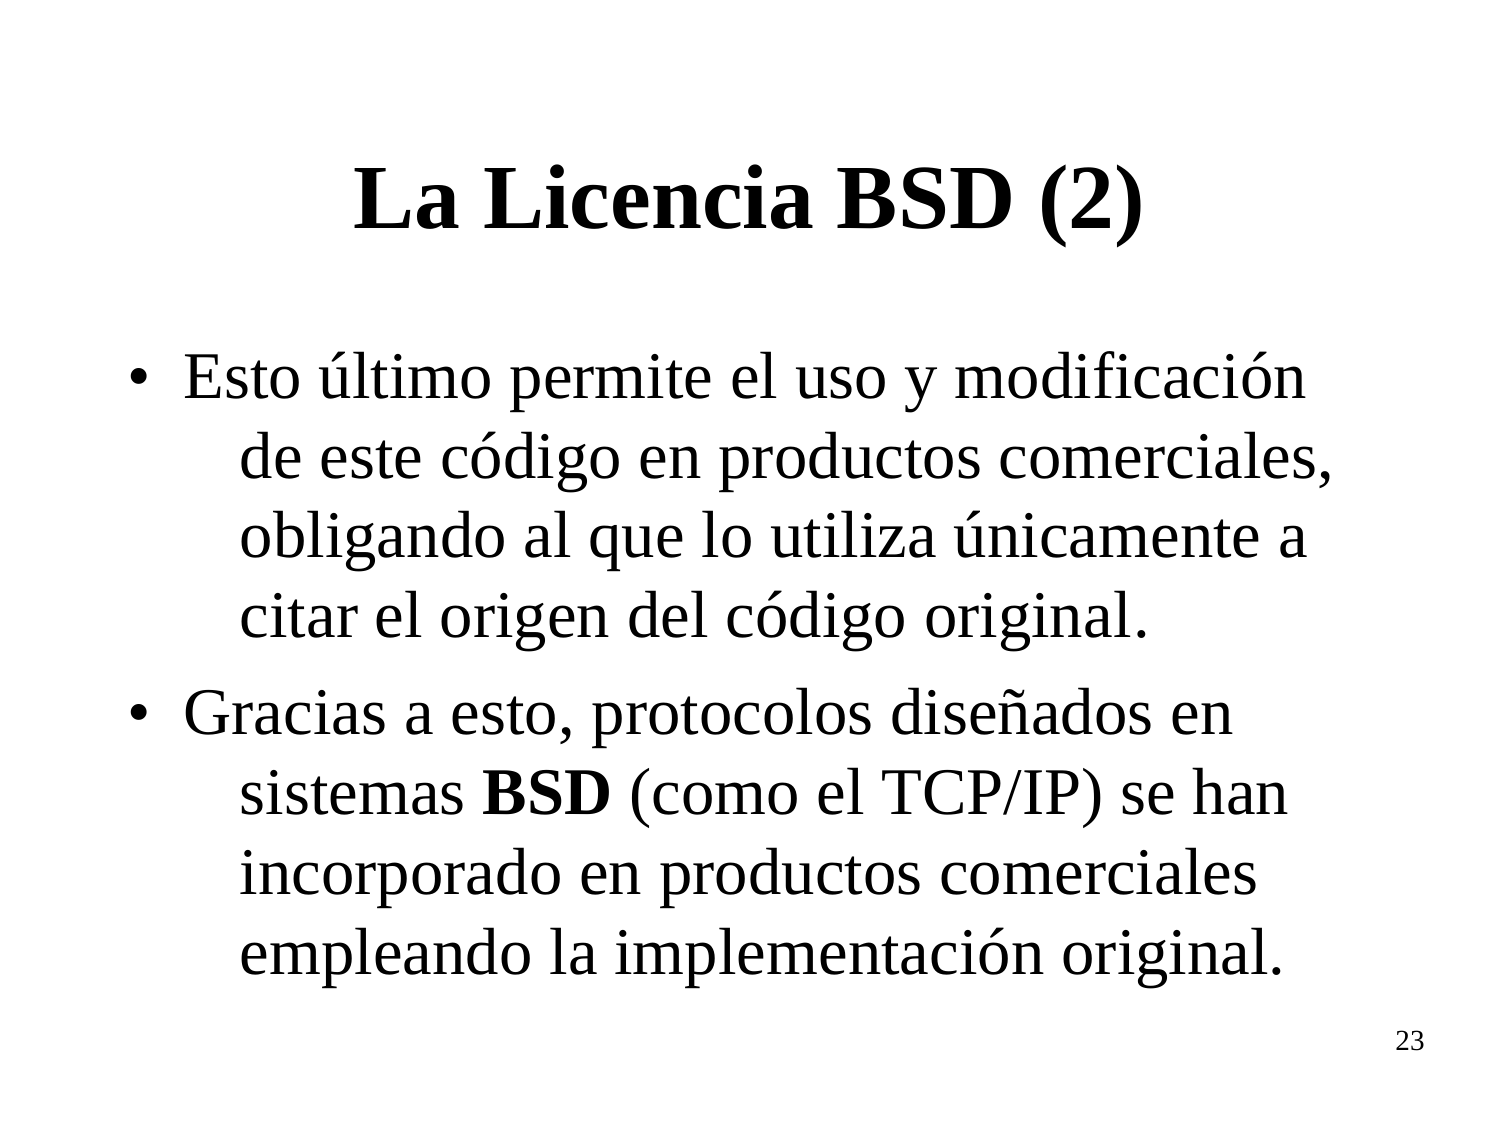

# La Licencia BSD (2)
Esto último permite el uso y modificación de este código en productos comerciales, obligando al que lo utiliza únicamente a citar el origen del código original.
Gracias a esto, protocolos diseñados en sistemas BSD (como el TCP/IP) se han incorporado en productos comerciales empleando la implementación original.
23